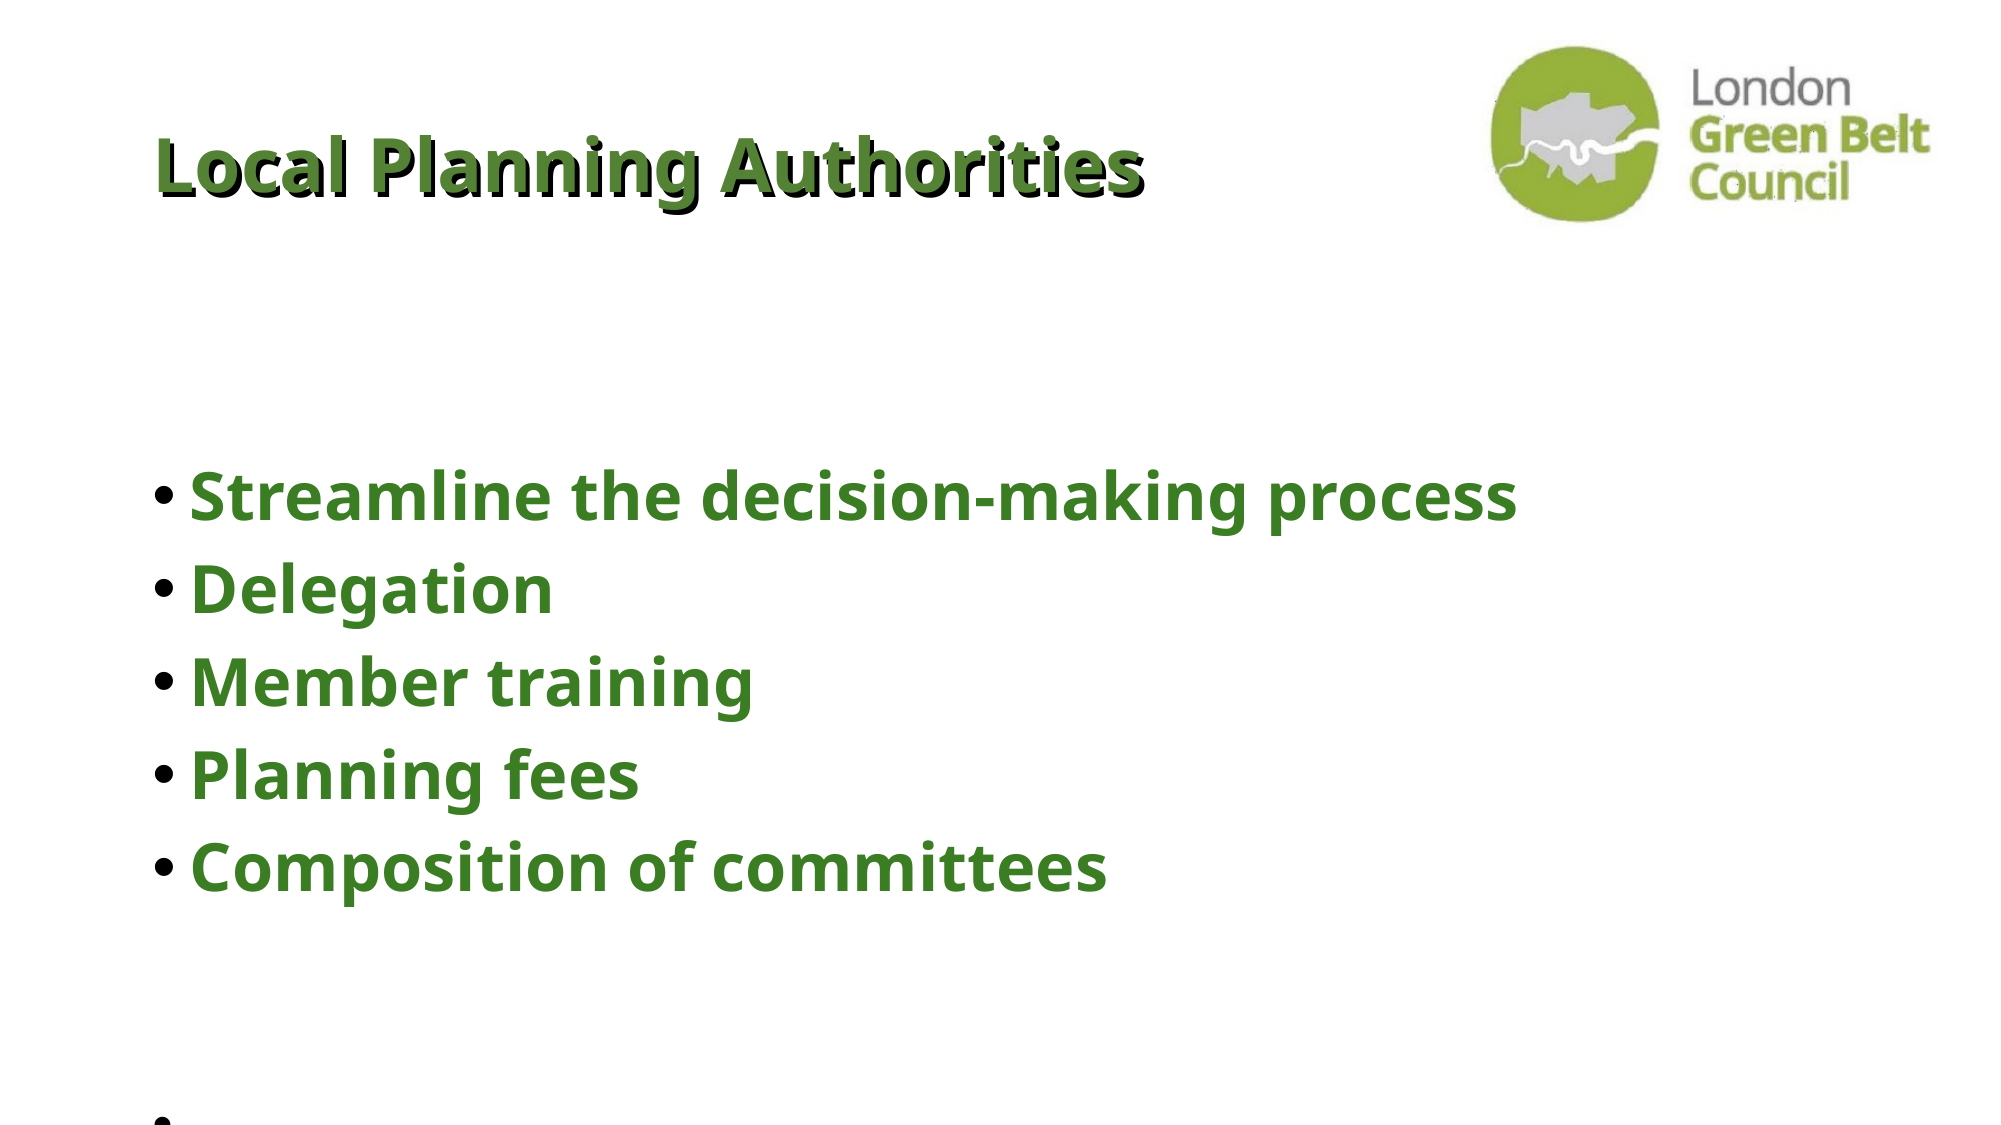

# Local Planning Authorities
Streamline the decision-making process
Delegation
Member training
Planning fees
Composition of committees